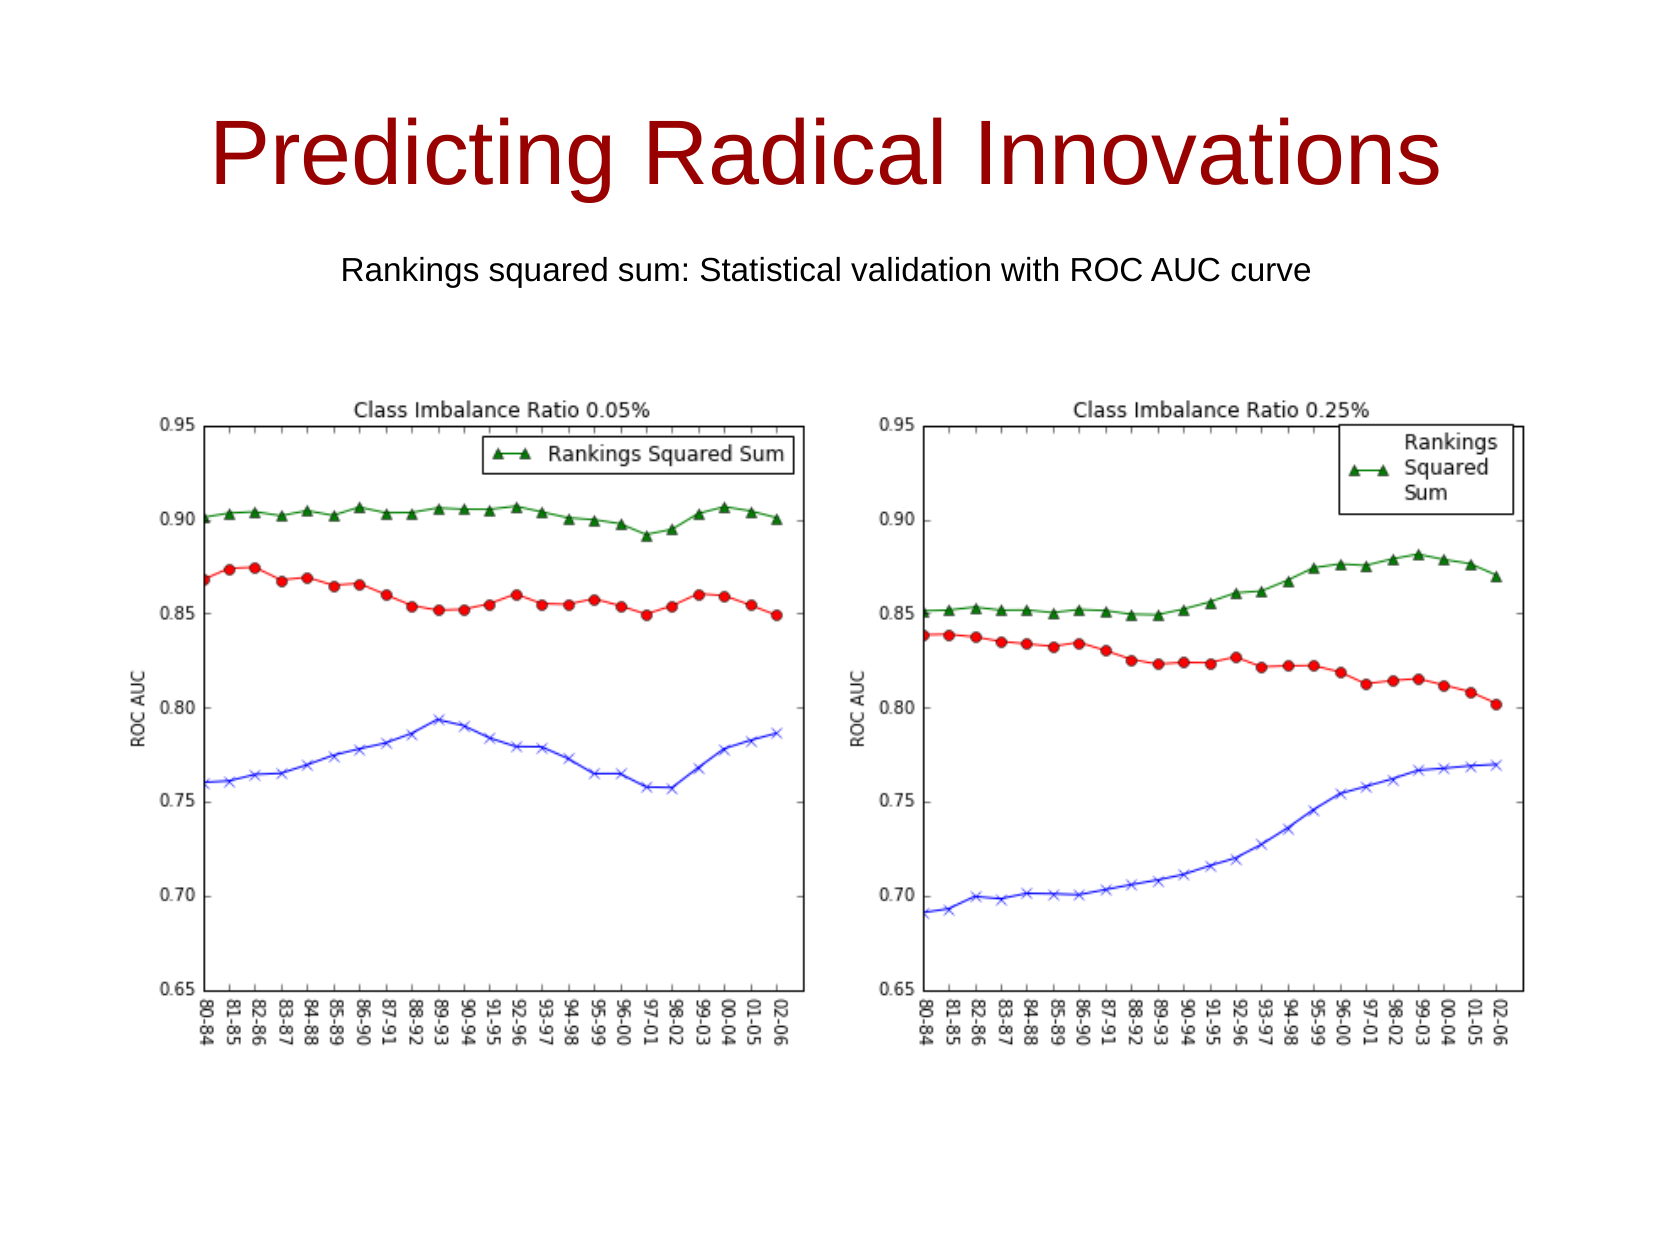

# Predicting Radical Innovations
Rankings squared sum: Statistical validation with ROC AUC curve